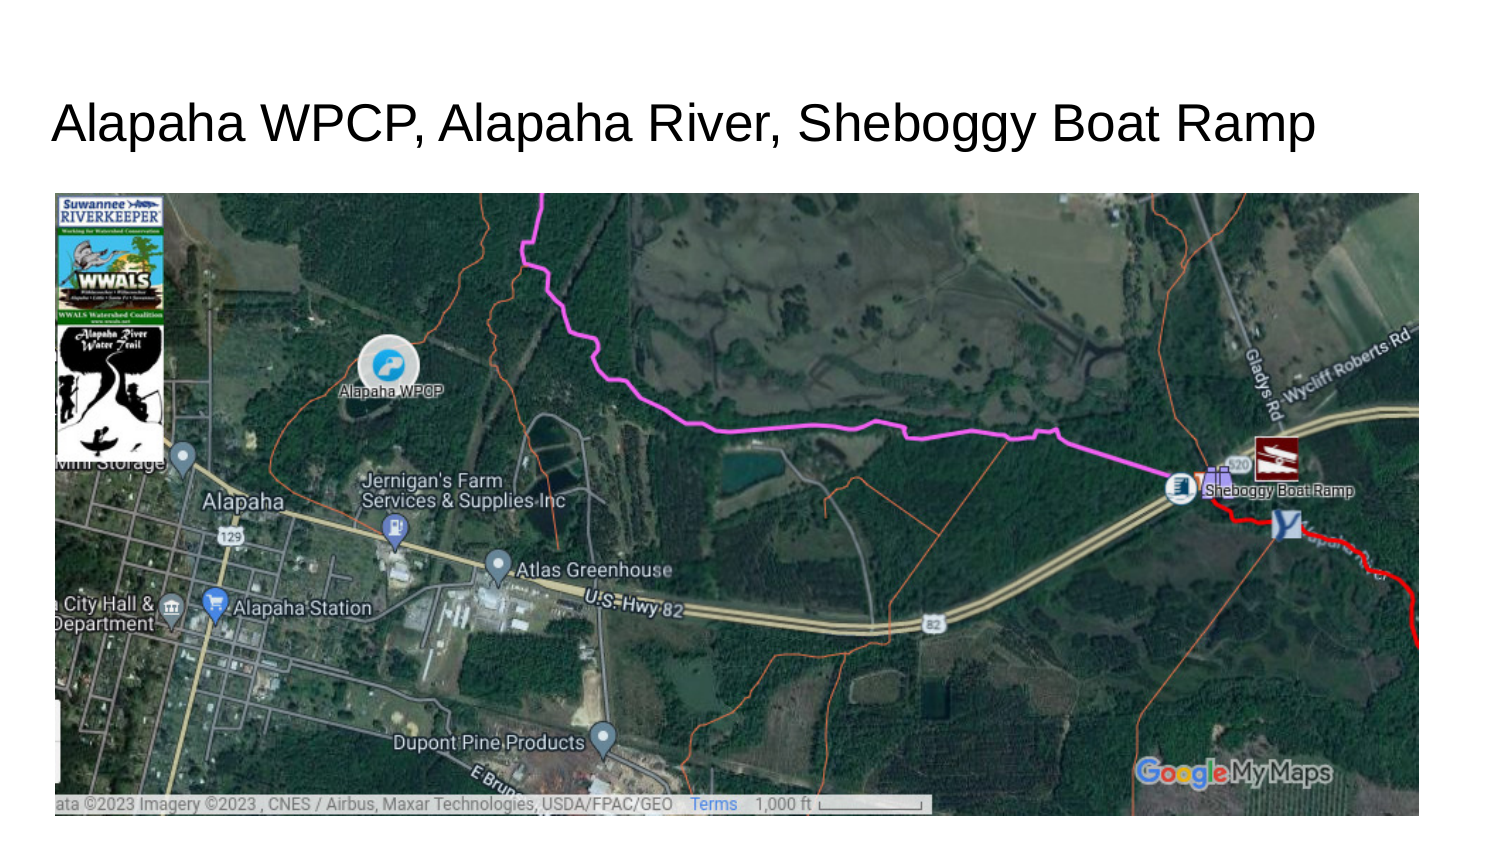

# Alapaha WPCP, Alapaha River, Sheboggy Boat Ramp